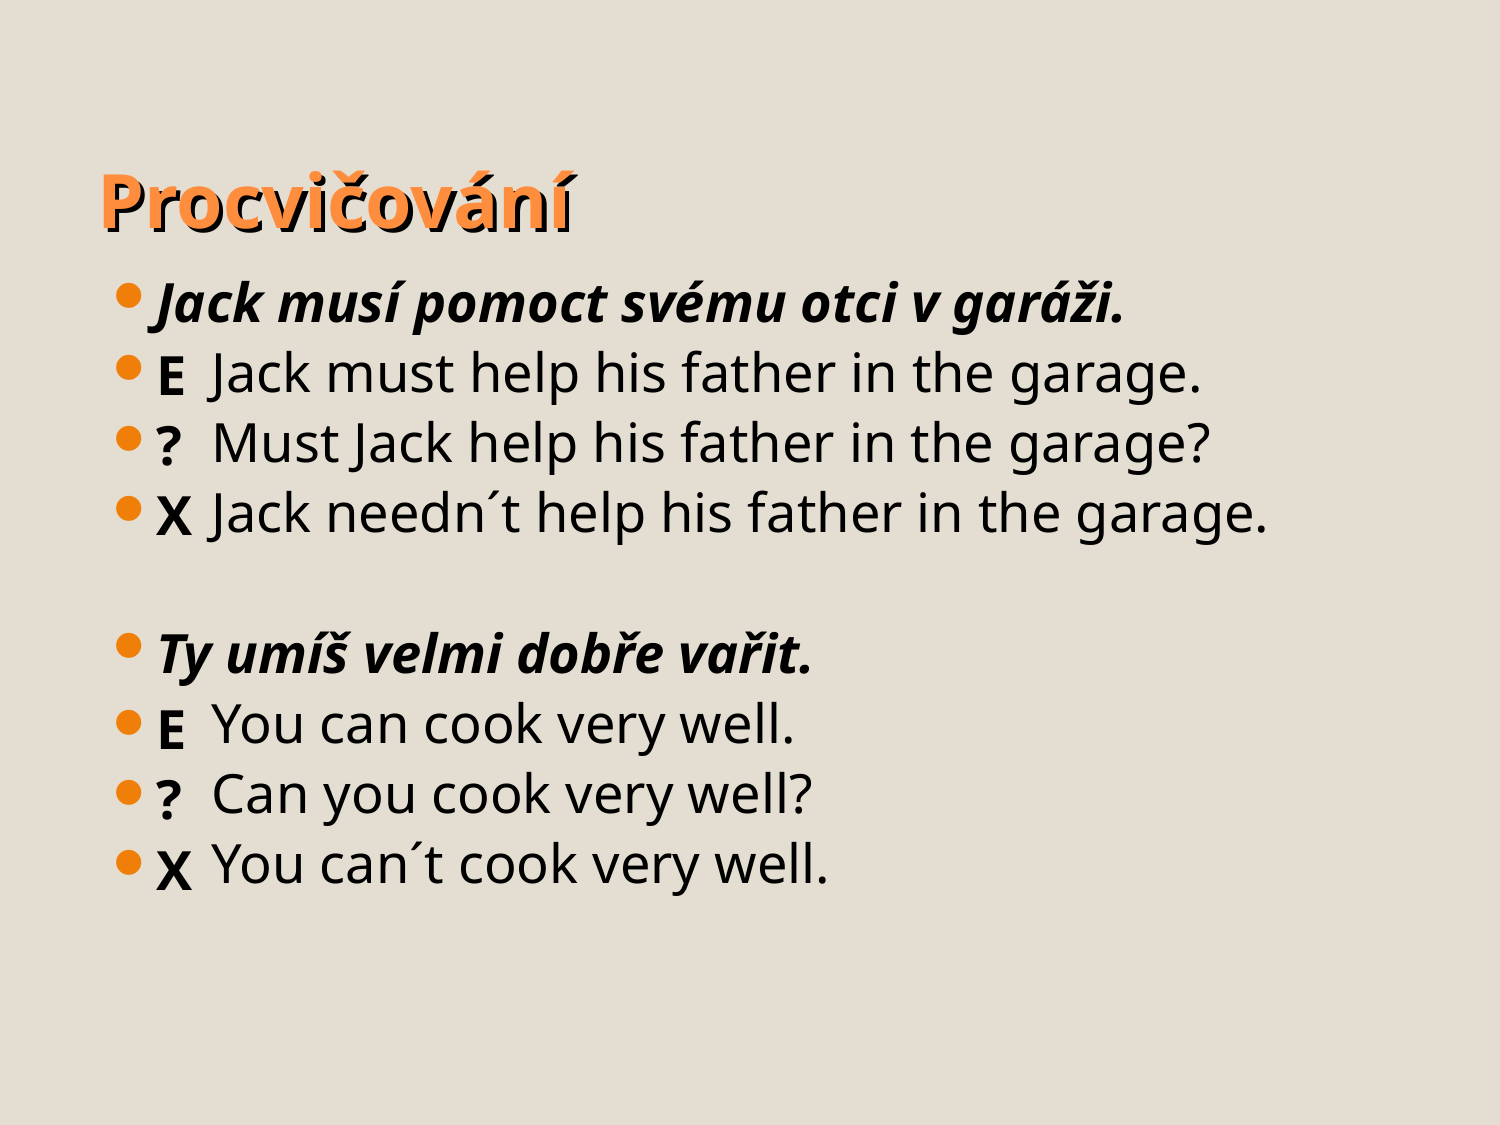

# Procvičování
Jack musí pomoct svému otci v garáži.
Jack must help his father in the garage.
Must Jack help his father in the garage?
Jack needn´t help his father in the garage.
Ty umíš velmi dobře vařit.
You can cook very well.
Can you cook very well?
You can´t cook very well.
E
?
X
E
?
X